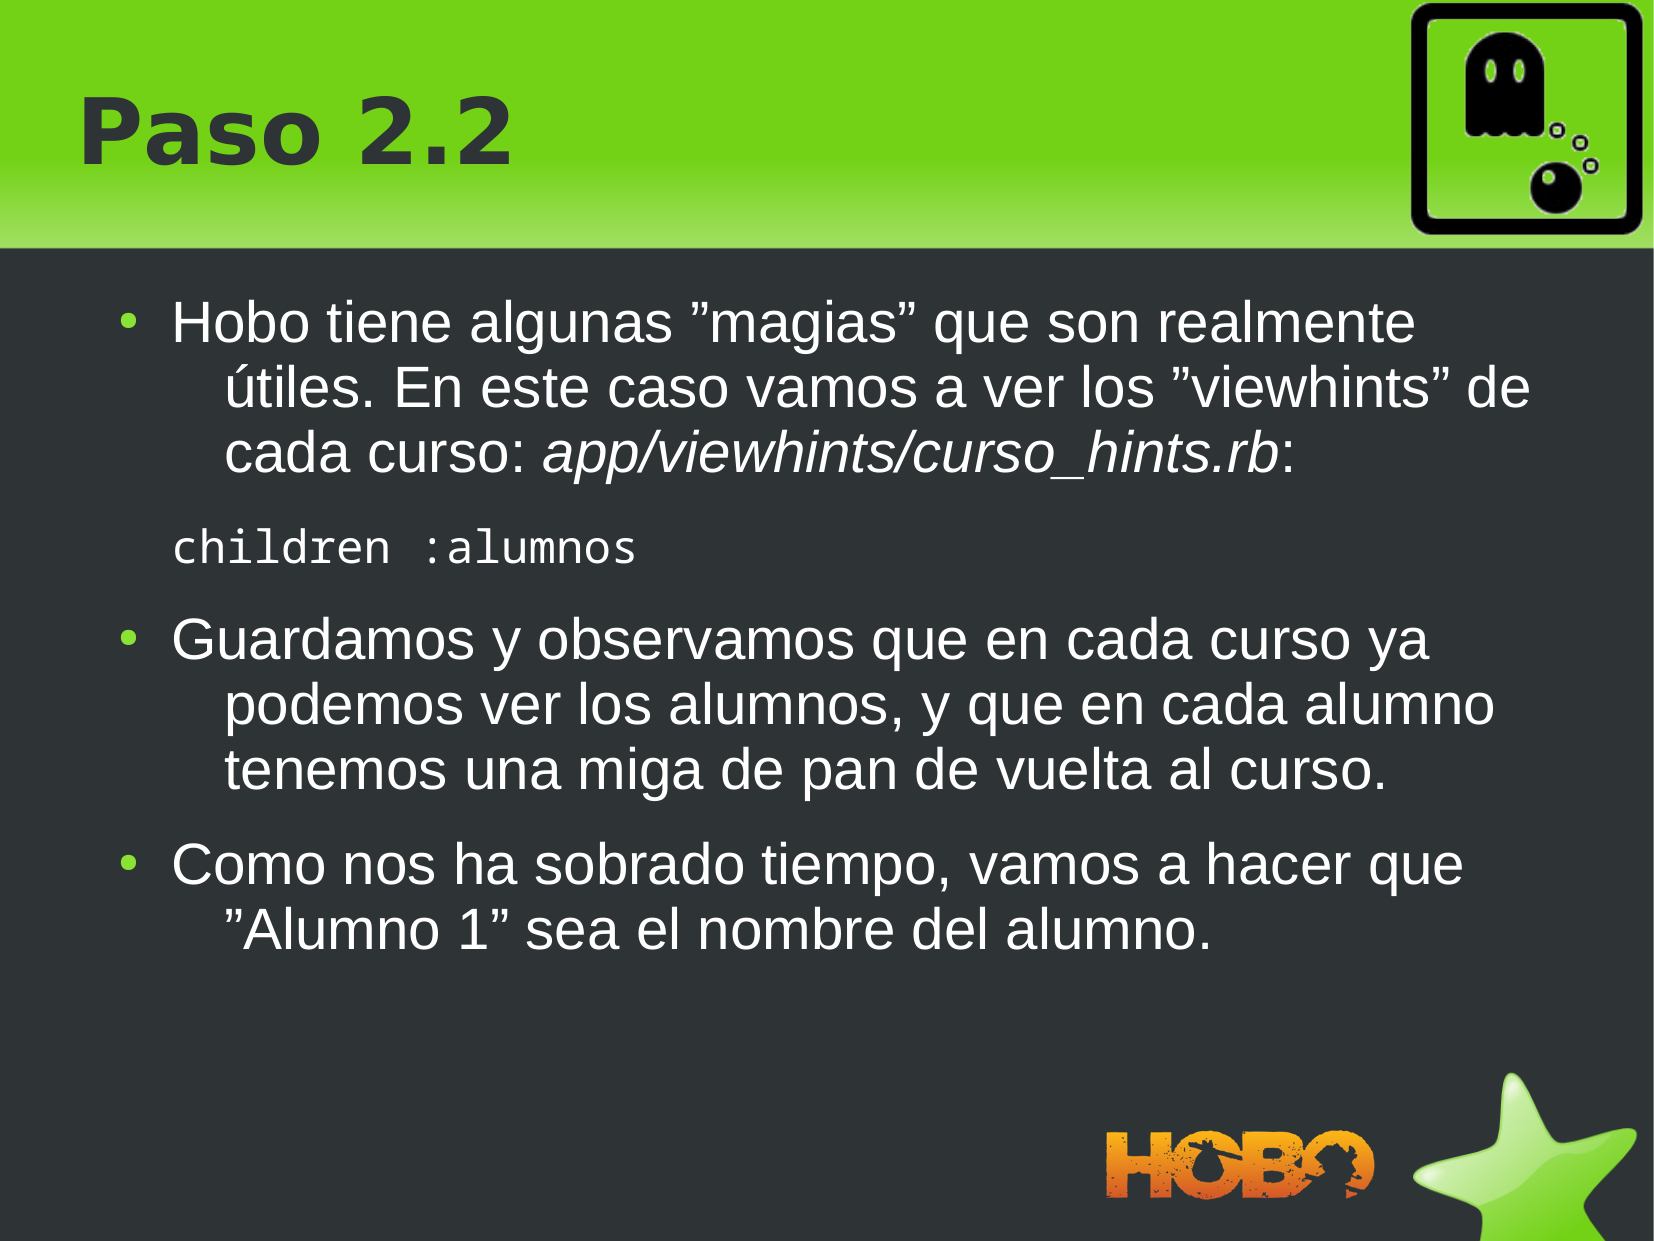

# Paso 2.2
Hobo tiene algunas ”magias” que son realmente útiles. En este caso vamos a ver los ”viewhints” de cada curso: app/viewhints/curso_hints.rb:
children :alumnos
Guardamos y observamos que en cada curso ya podemos ver los alumnos, y que en cada alumno tenemos una miga de pan de vuelta al curso.
Como nos ha sobrado tiempo, vamos a hacer que ”Alumno 1” sea el nombre del alumno.